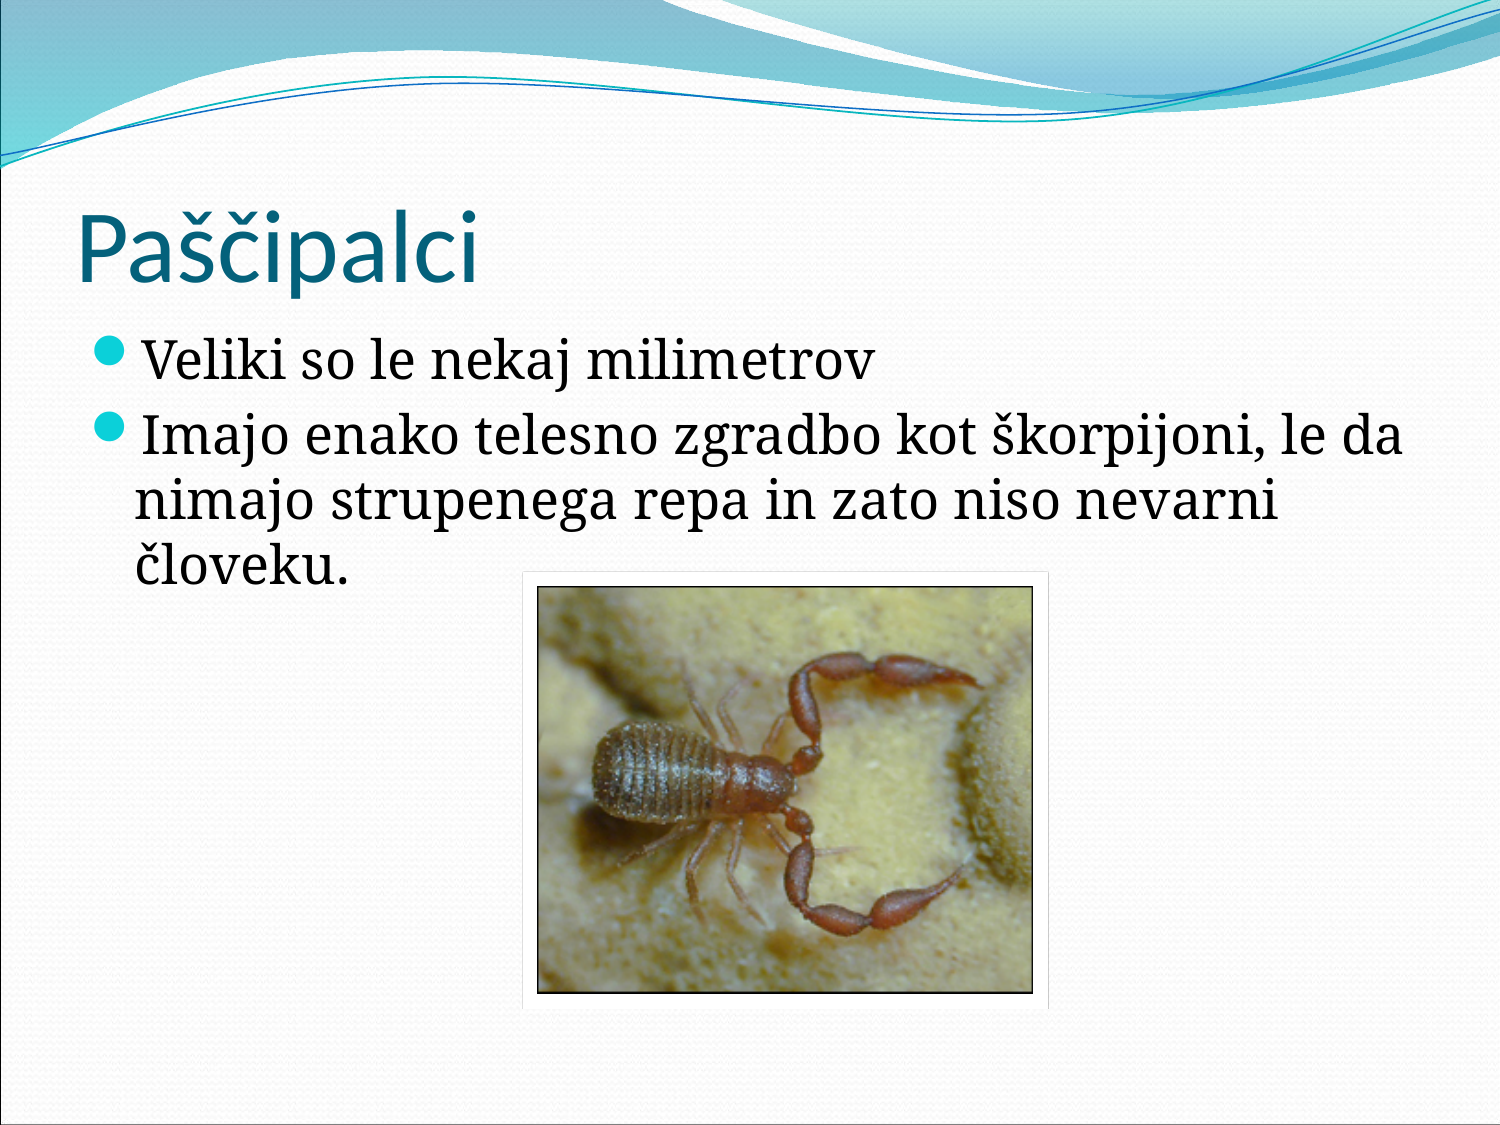

# Paščipalci
Veliki so le nekaj milimetrov
Imajo enako telesno zgradbo kot škorpijoni, le da nimajo strupenega repa in zato niso nevarni človeku.